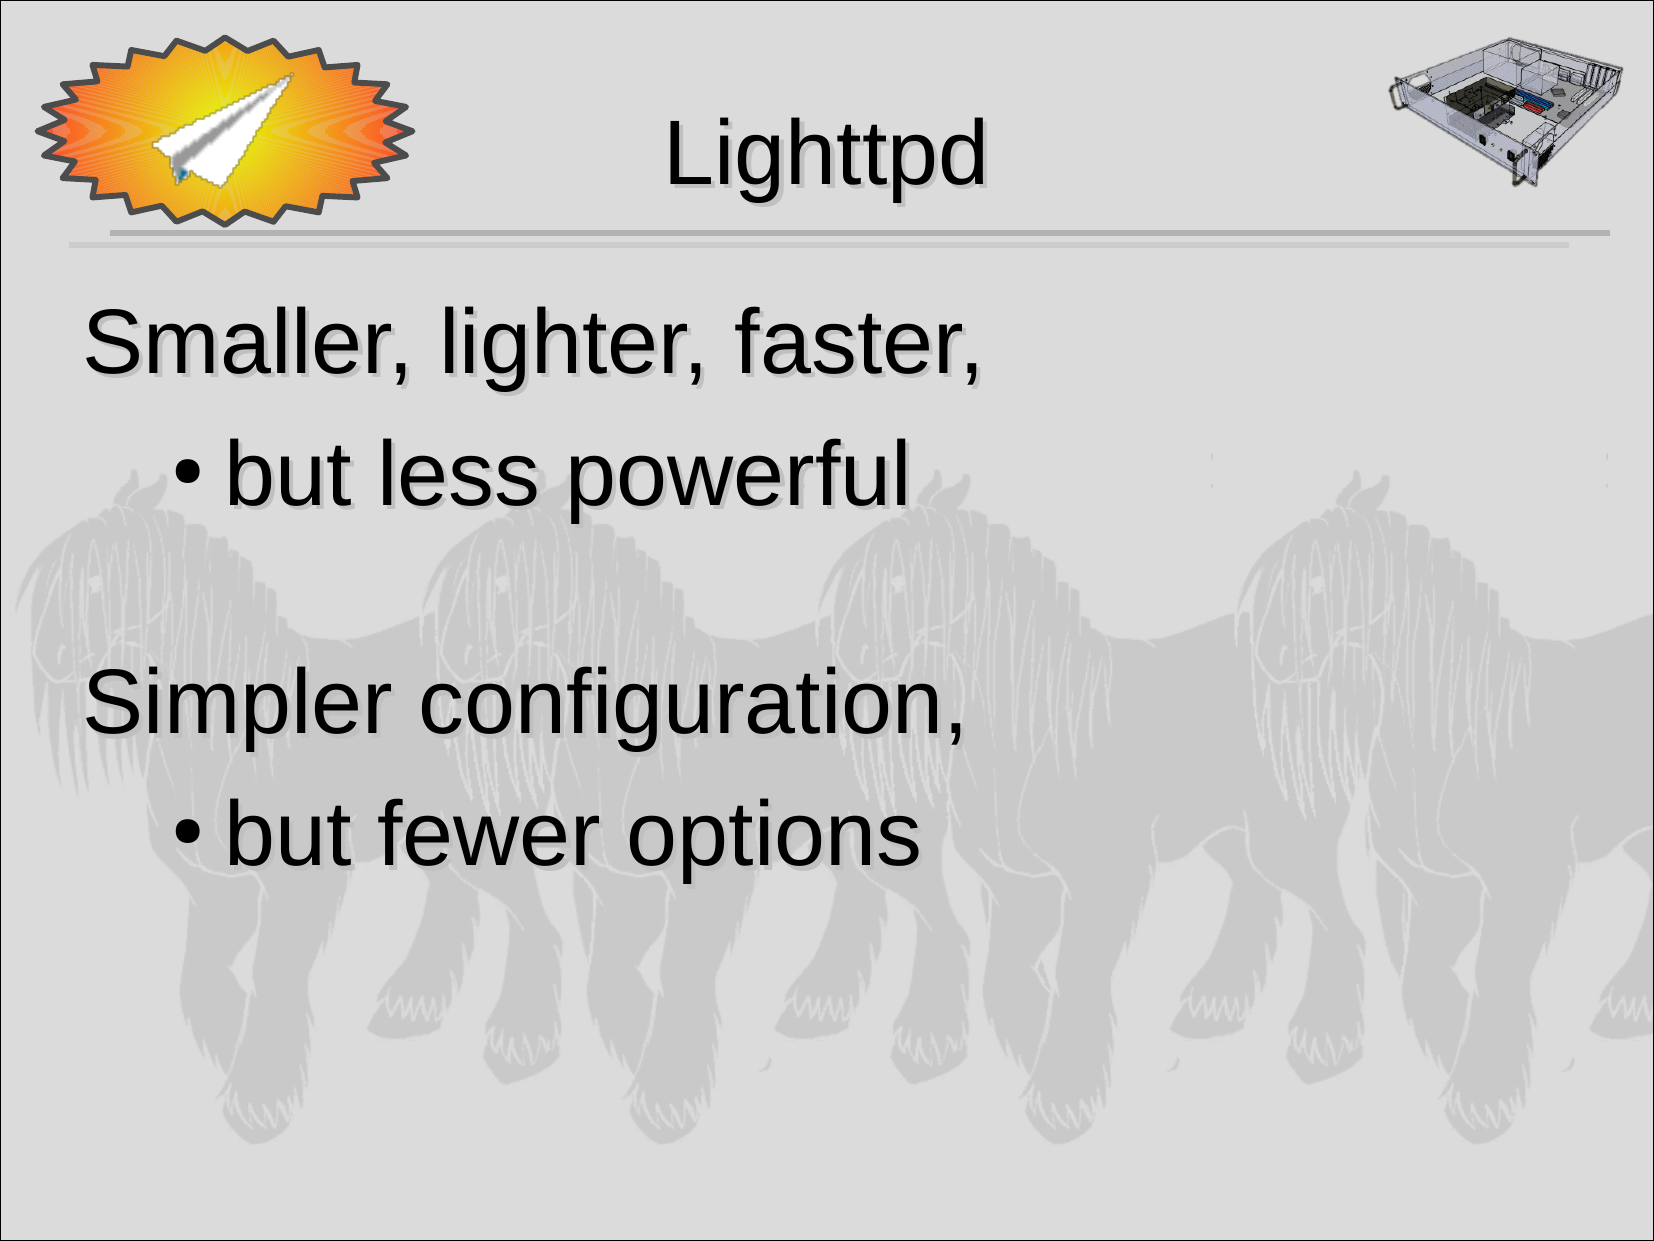

# Lighttpd
Smaller, lighter, faster,
but less powerful
Simpler configuration,
but fewer options